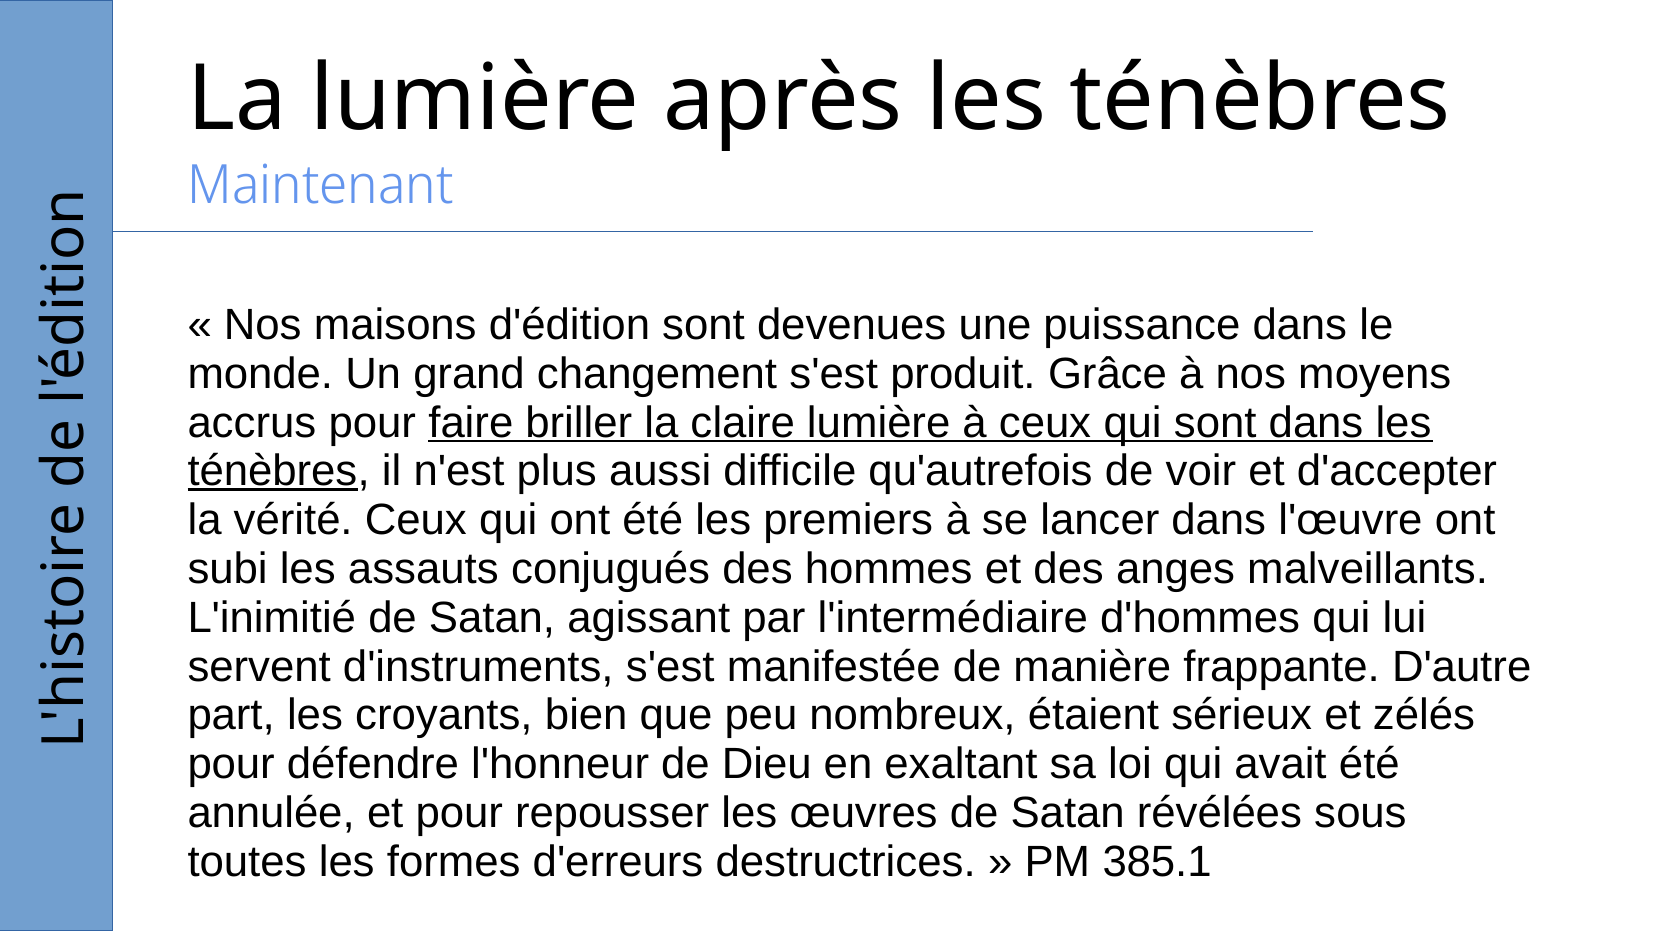

# La lumière après les ténèbres
Maintenant
« Nos maisons d'édition sont devenues une puissance dans le monde. Un grand changement s'est produit. Grâce à nos moyens accrus pour faire briller la claire lumière à ceux qui sont dans les ténèbres, il n'est plus aussi difficile qu'autrefois de voir et d'accepter la vérité. Ceux qui ont été les premiers à se lancer dans l'œuvre ont subi les assauts conjugués des hommes et des anges malveillants. L'inimitié de Satan, agissant par l'intermédiaire d'hommes qui lui servent d'instruments, s'est manifestée de manière frappante. D'autre part, les croyants, bien que peu nombreux, étaient sérieux et zélés pour défendre l'honneur de Dieu en exaltant sa loi qui avait été annulée, et pour repousser les œuvres de Satan révélées sous toutes les formes d'erreurs destructrices. » PM 385.1
L'histoire de l'édition